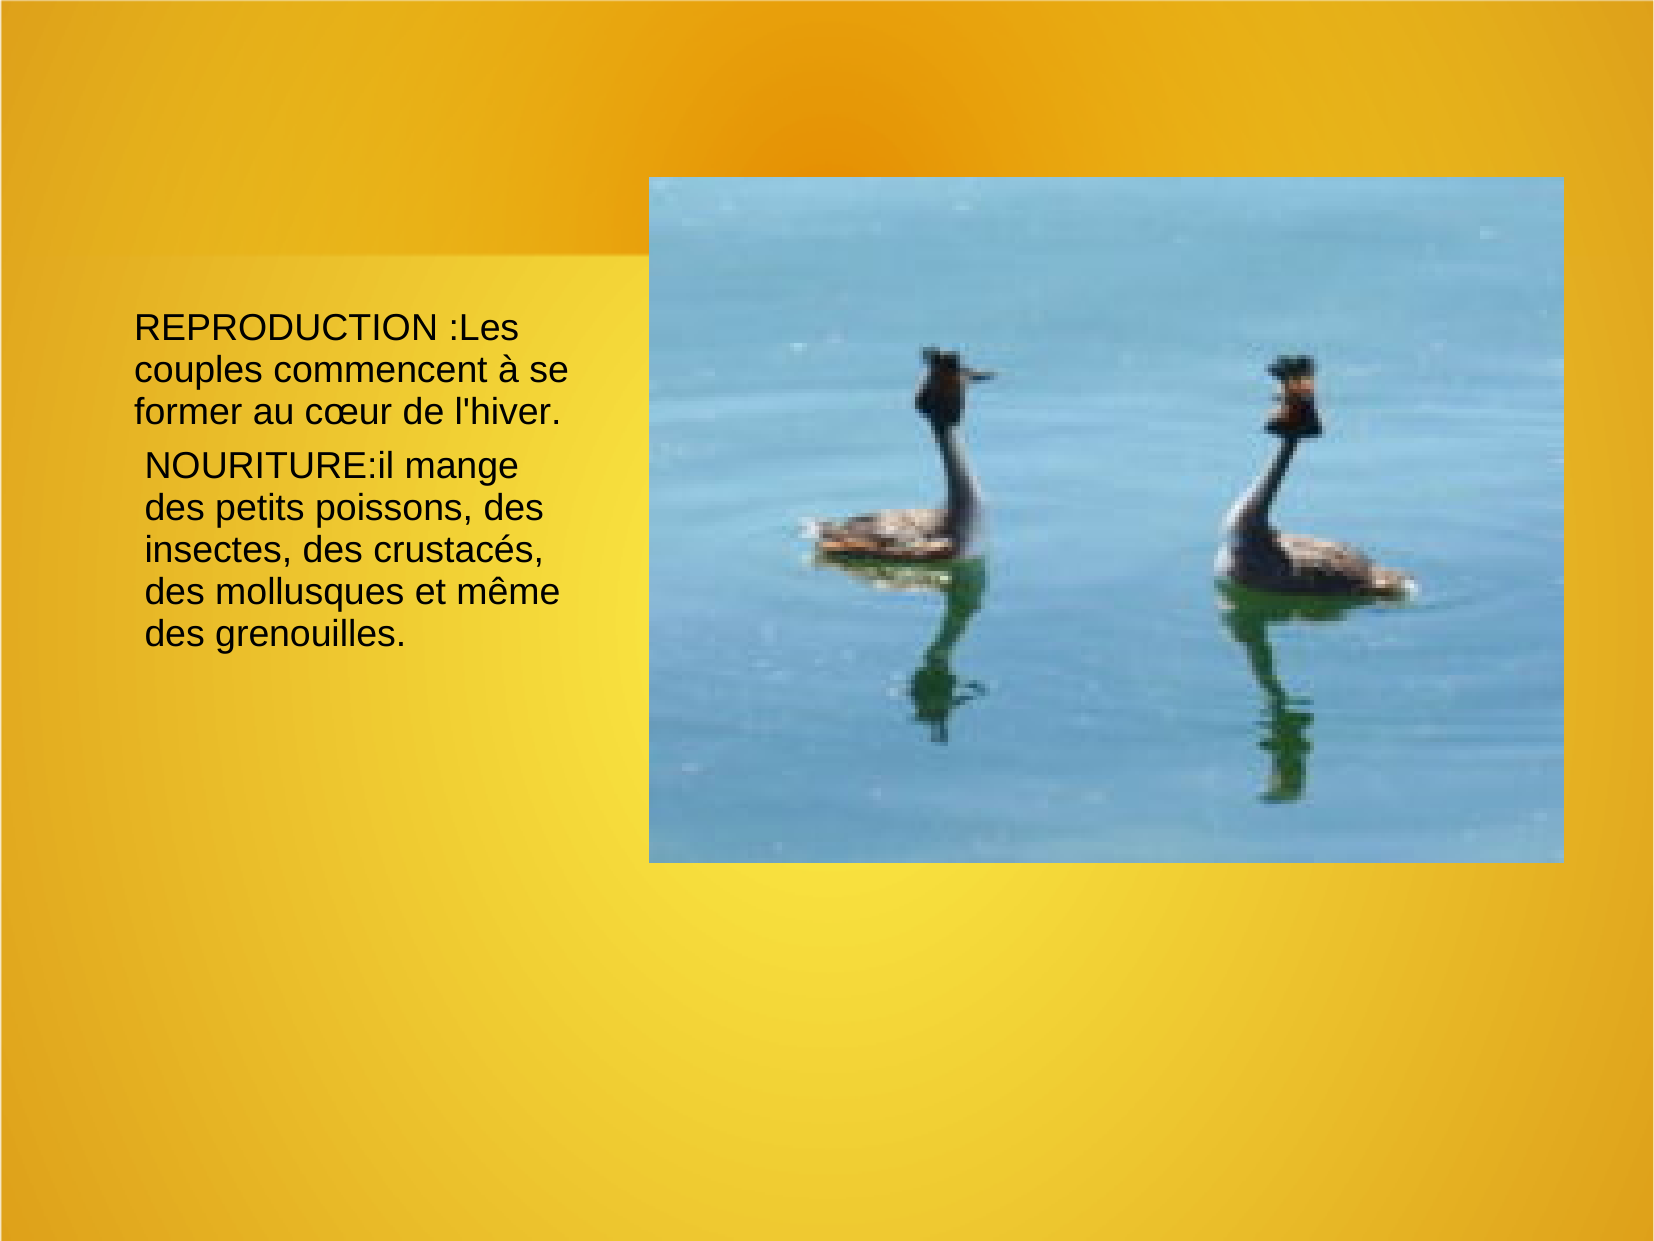

REPRODUCTION :Les couples commencent à se former au cœur de l'hiver.
NOURITURE:il mange des petits poissons, des insectes, des crustacés, des mollusques et même des grenouilles.